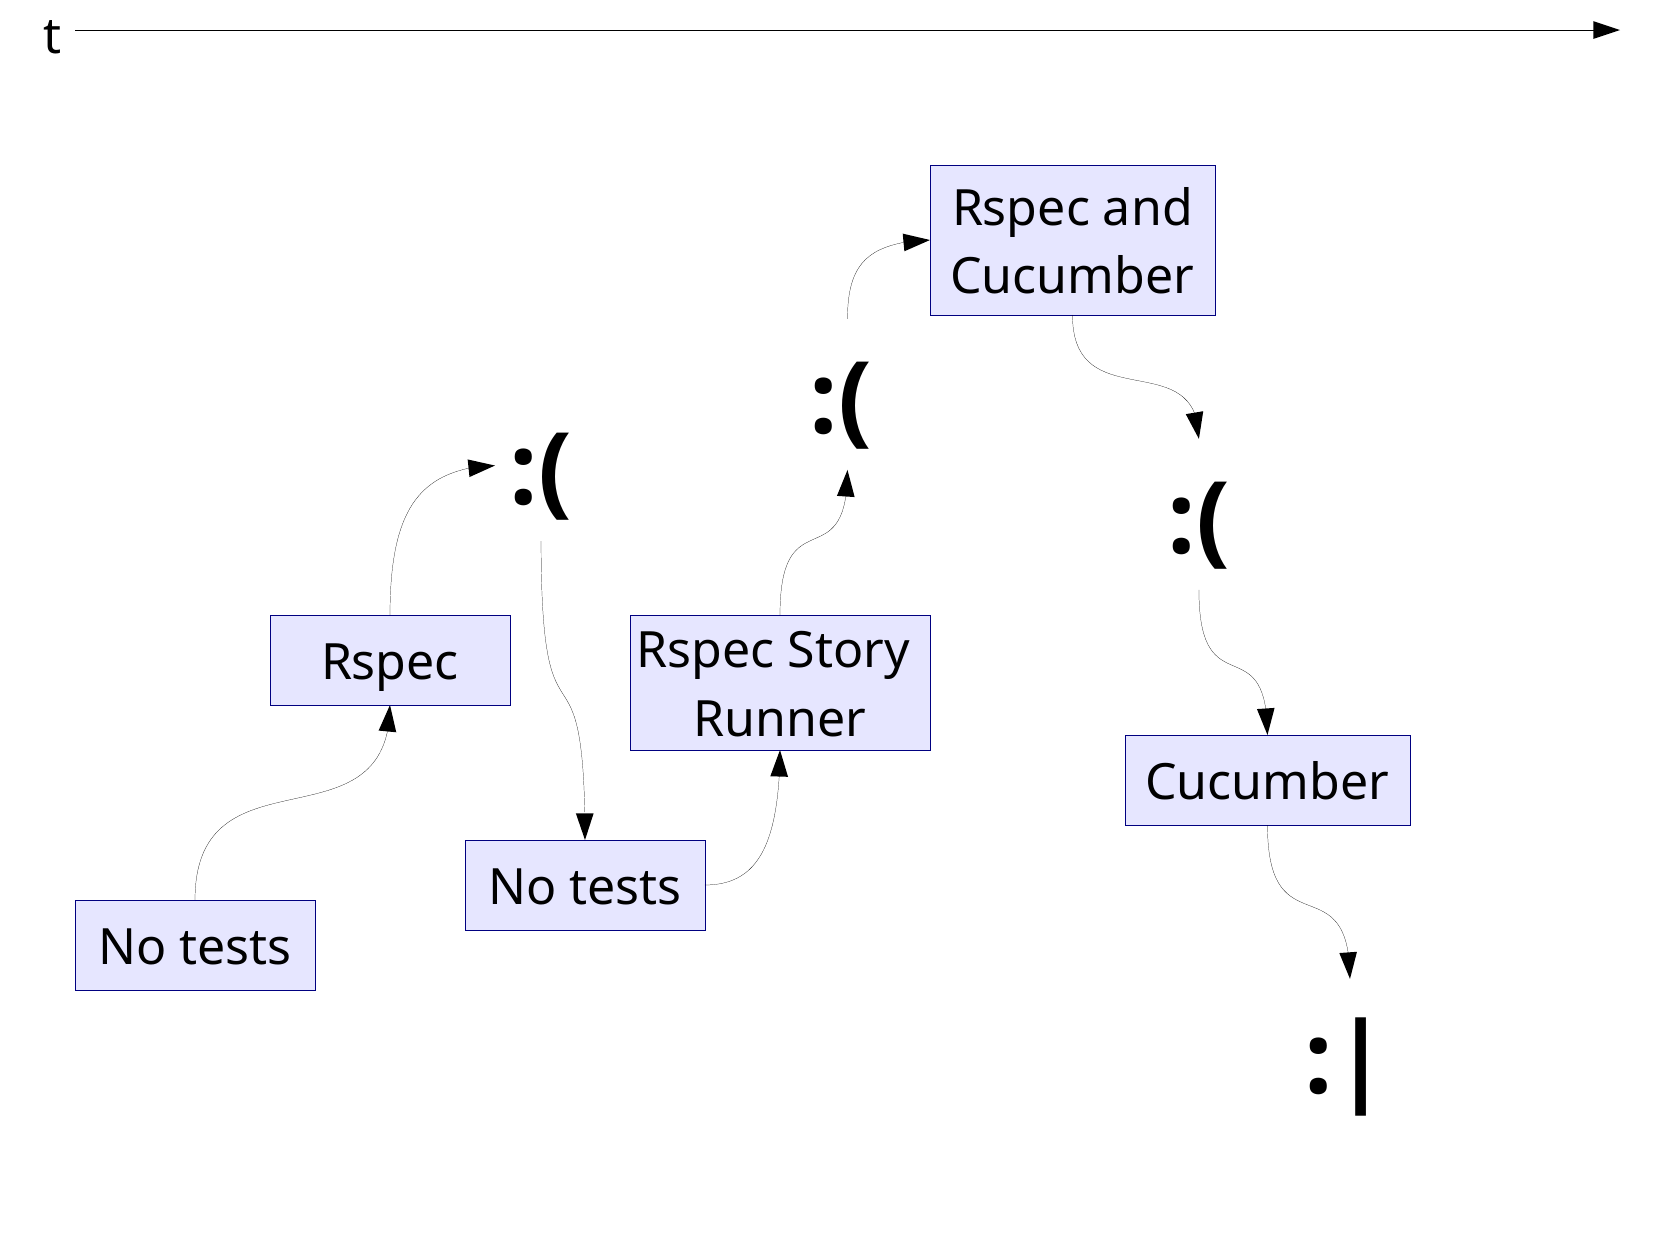

t
Rspec and
Cucumber
:(
:(
:(
Rspec
Rspec Story
Runner
Cucumber
No tests
No tests
:|